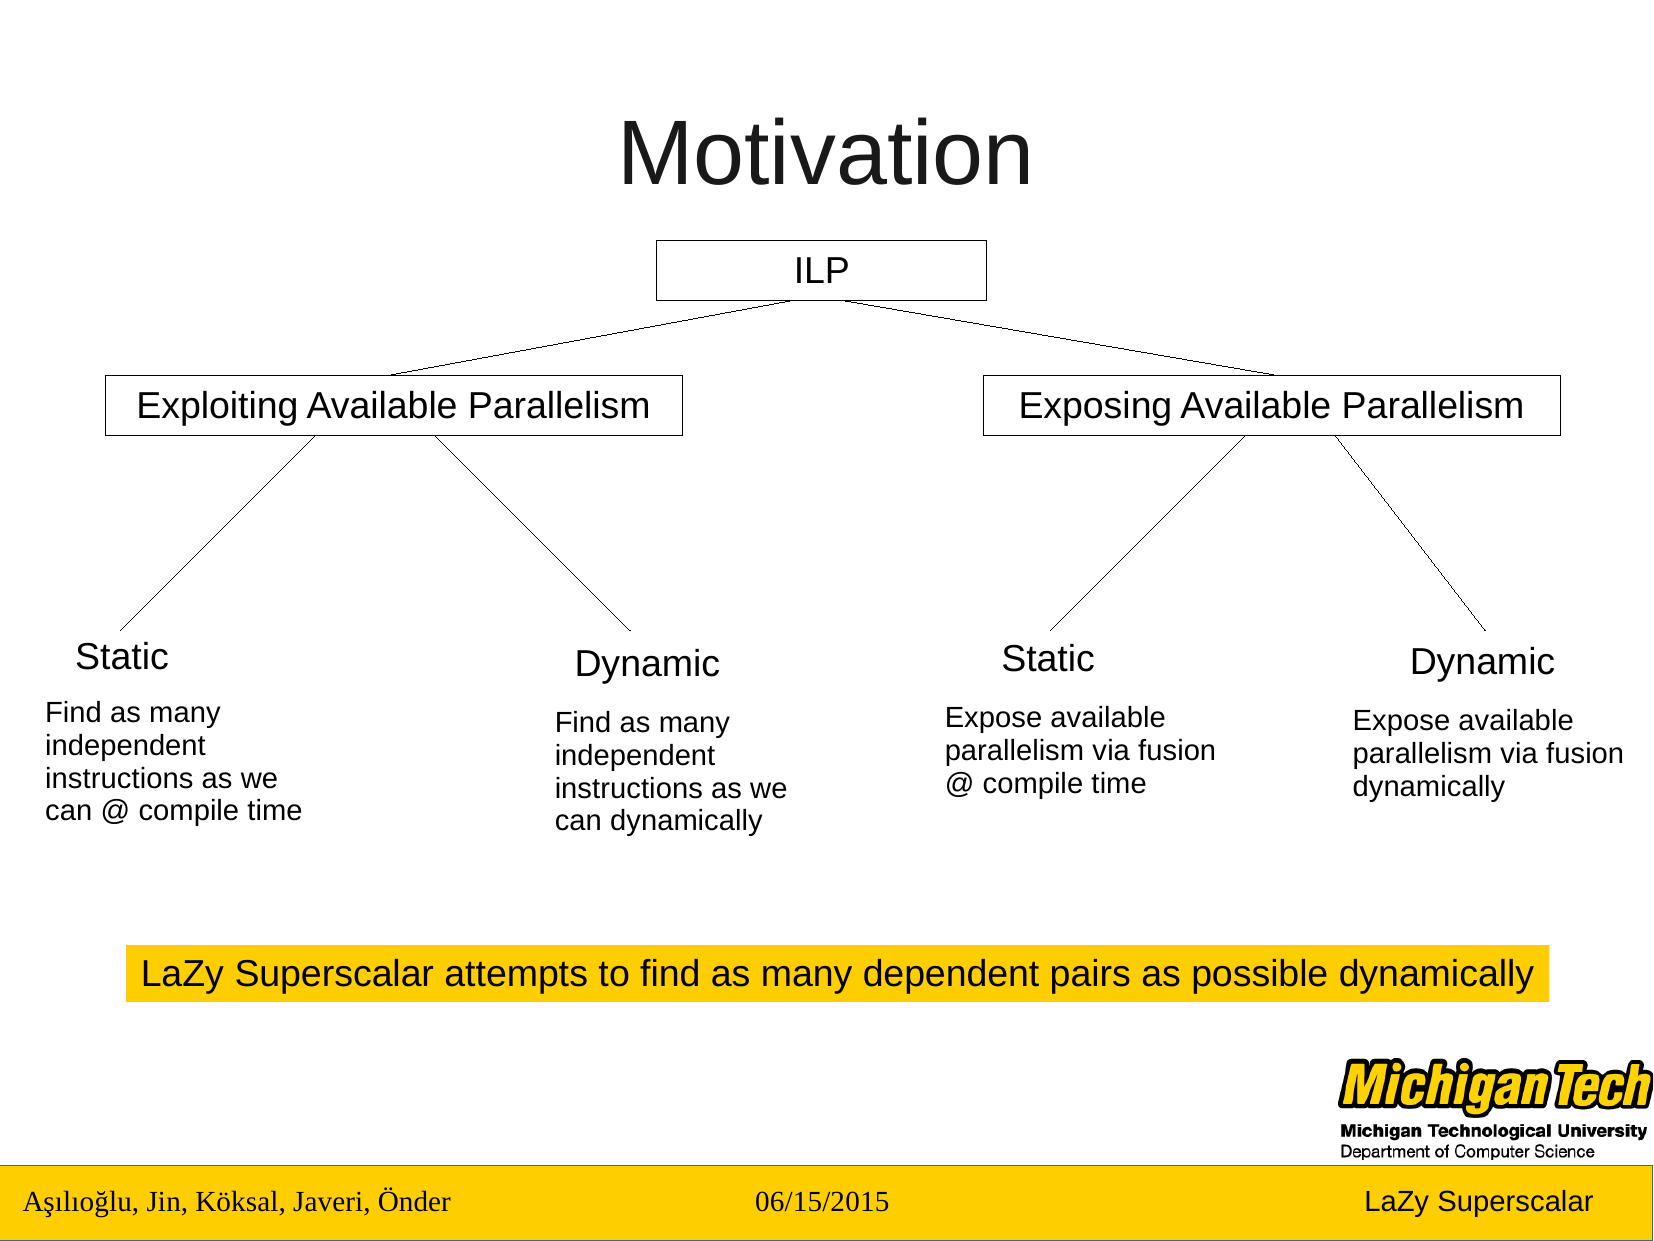

# Motivation
ILP
Exploiting Available Parallelism
Exposing Available Parallelism
Static
Static
Dynamic
Dynamic
Find as many independent instructions as we can @ compile time
Expose available parallelism via fusion @ compile time
Expose available parallelism via fusion dynamically
Find as many independent instructions as we can dynamically
LaZy Superscalar attempts to find as many dependent pairs as possible dynamically
Aşılıoğlu, Jin, Köksal, Javeri, Önder
06/15/2015